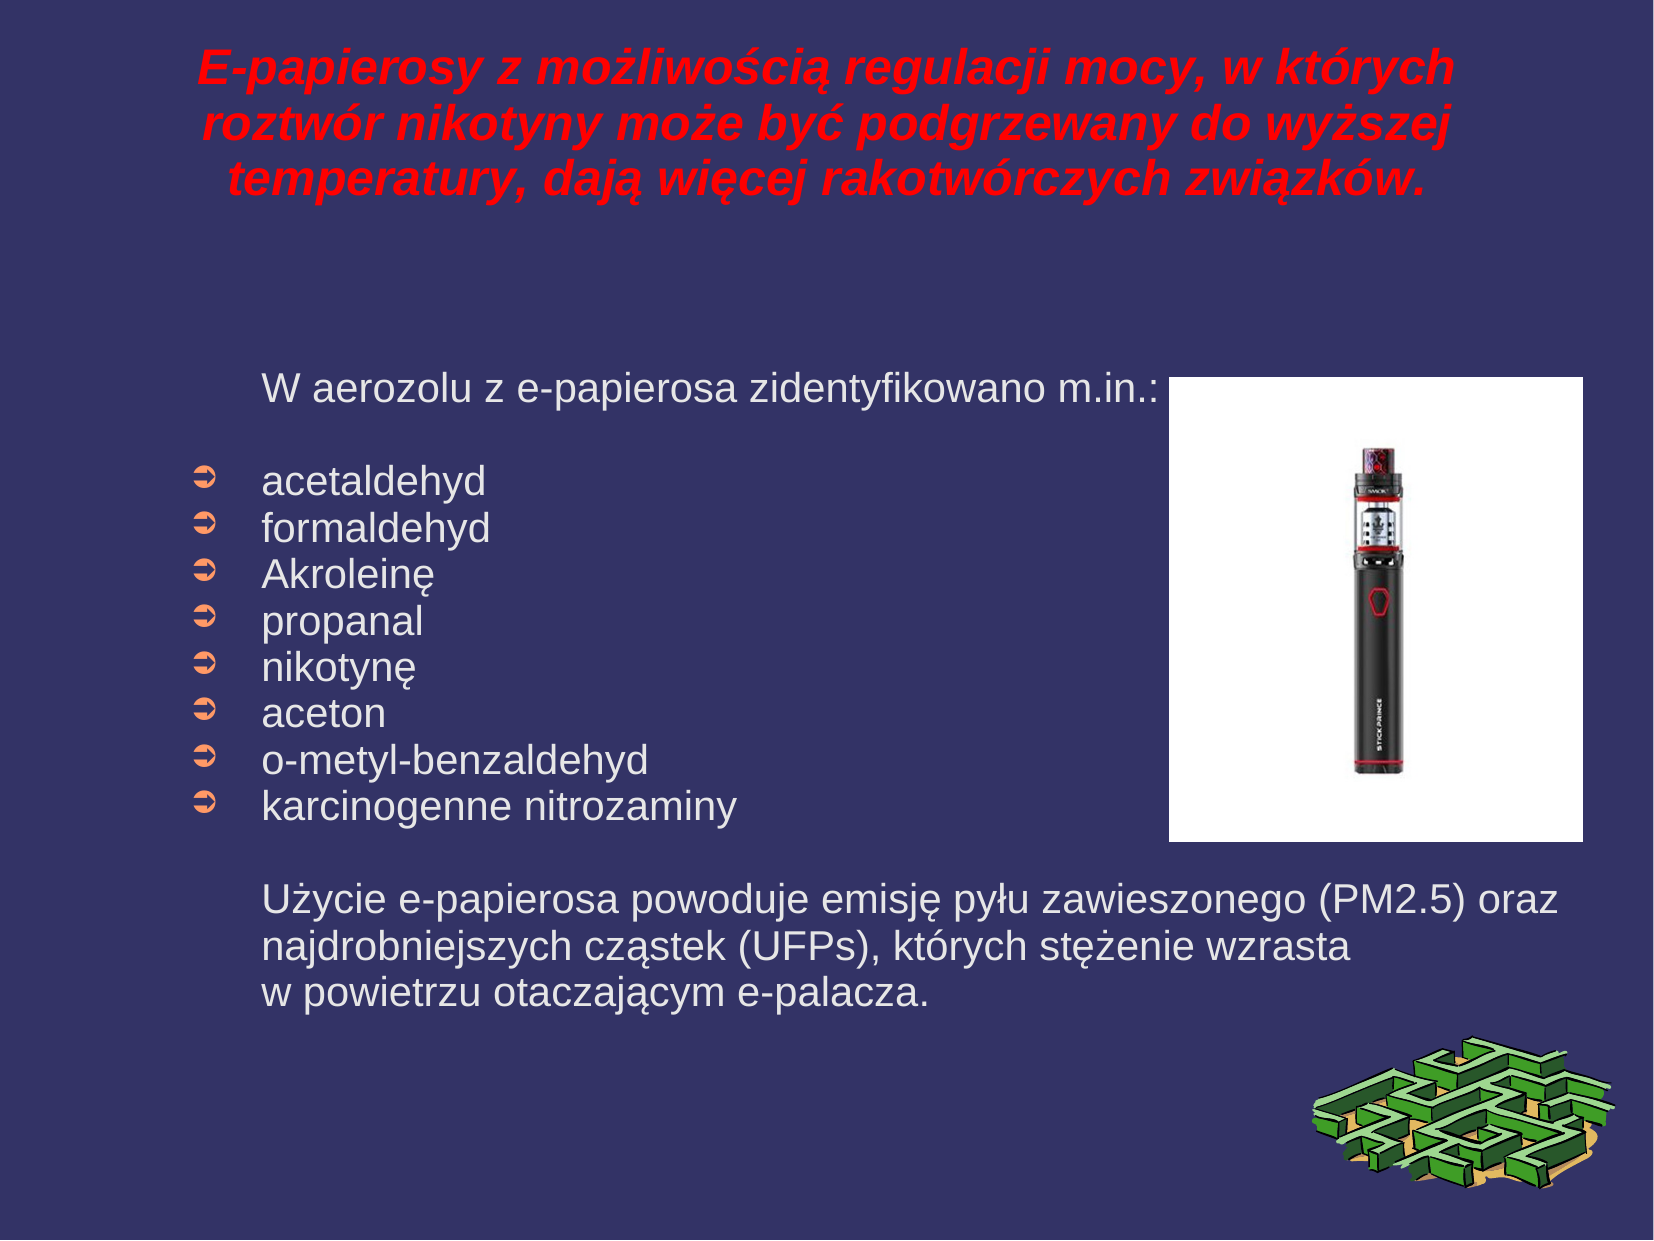

# E-papierosy z możliwością regulacji mocy, w których roztwór nikotyny może być podgrzewany do wyższej temperatury, dają więcej rakotwórczych związków.
W aerozolu z e-papierosa zidentyfikowano m.in.:
acetaldehyd
formaldehyd
Akroleinę
propanal
nikotynę
aceton
o-metyl-benzaldehyd
karcinogenne nitrozaminy
Użycie e-papierosa powoduje emisję pyłu zawieszonego (PM2.5) oraz najdrobniejszych cząstek (UFPs), których stężenie wzrasta
w powietrzu otaczającym e-palacza.